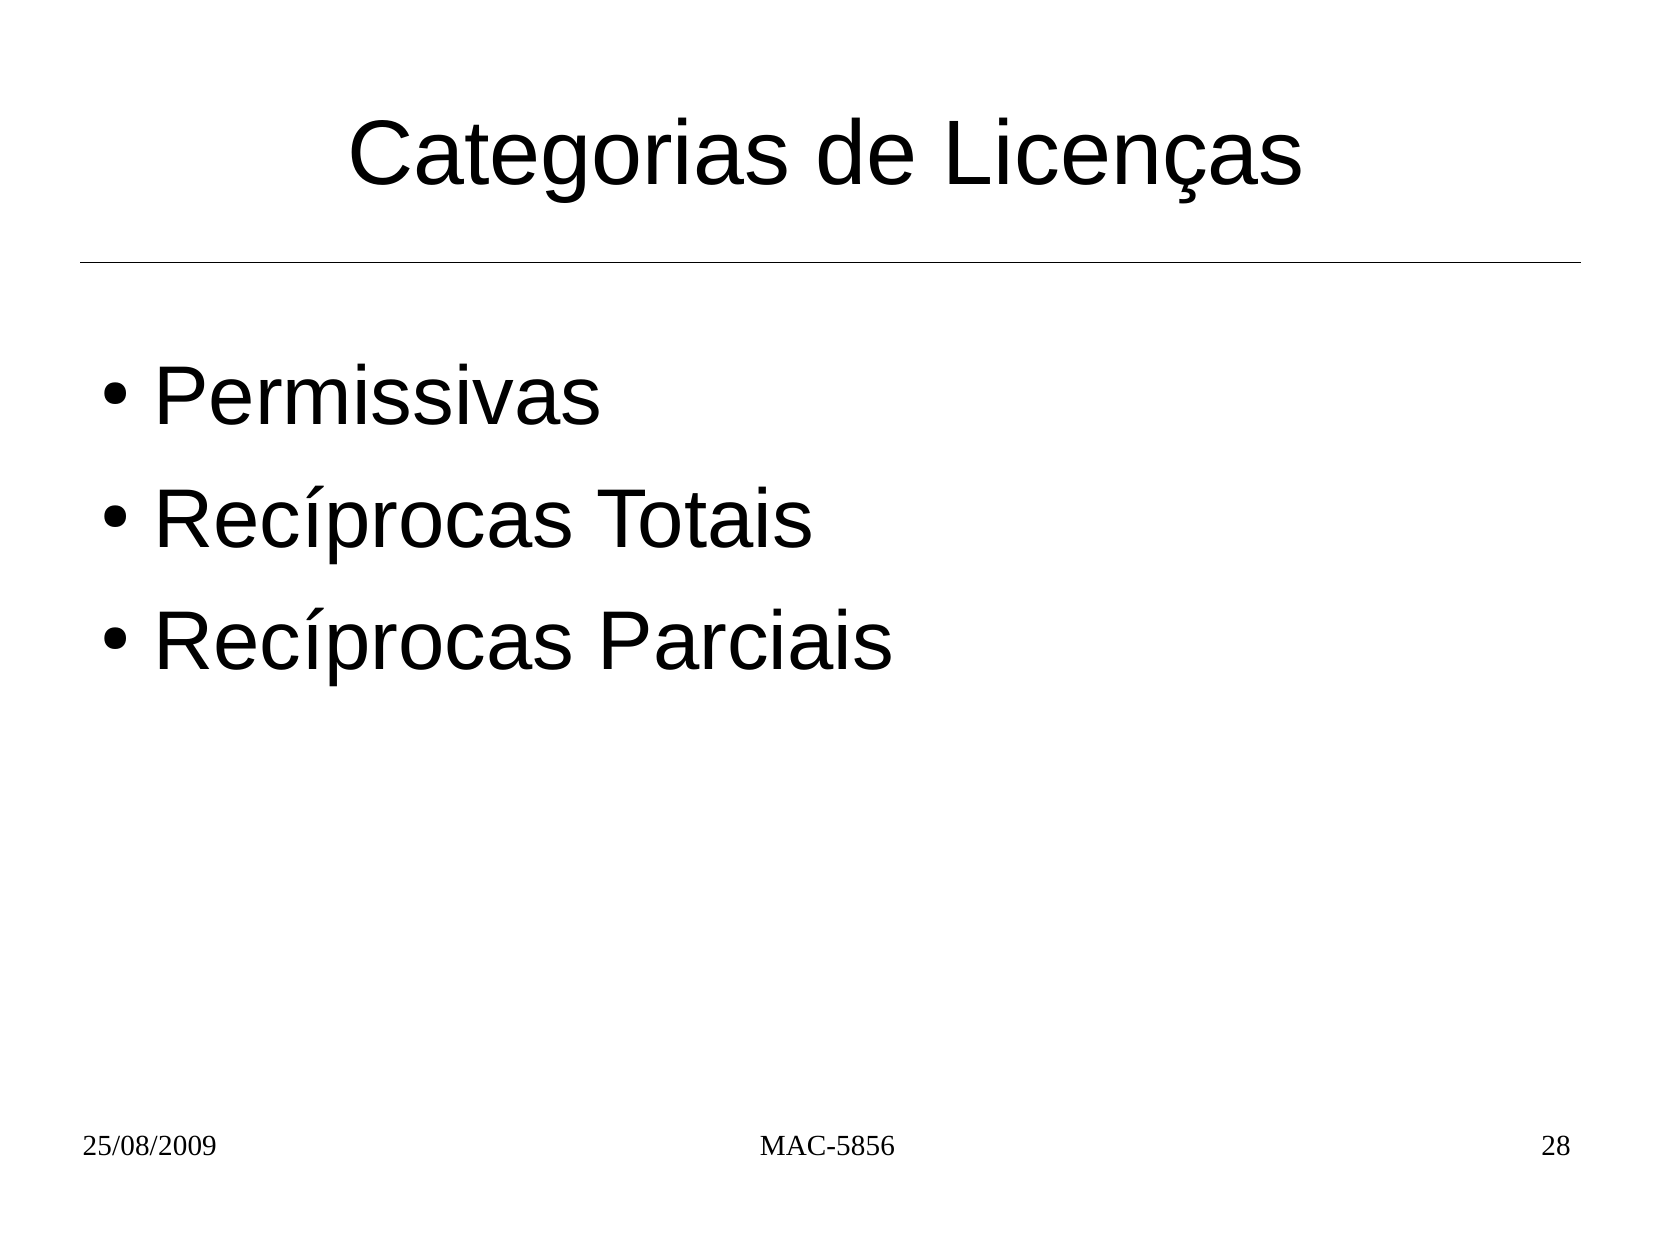

# Categorias de Licenças
Permissivas
Recíprocas Totais
Recíprocas Parciais
25/08/2009
MAC-5856
28